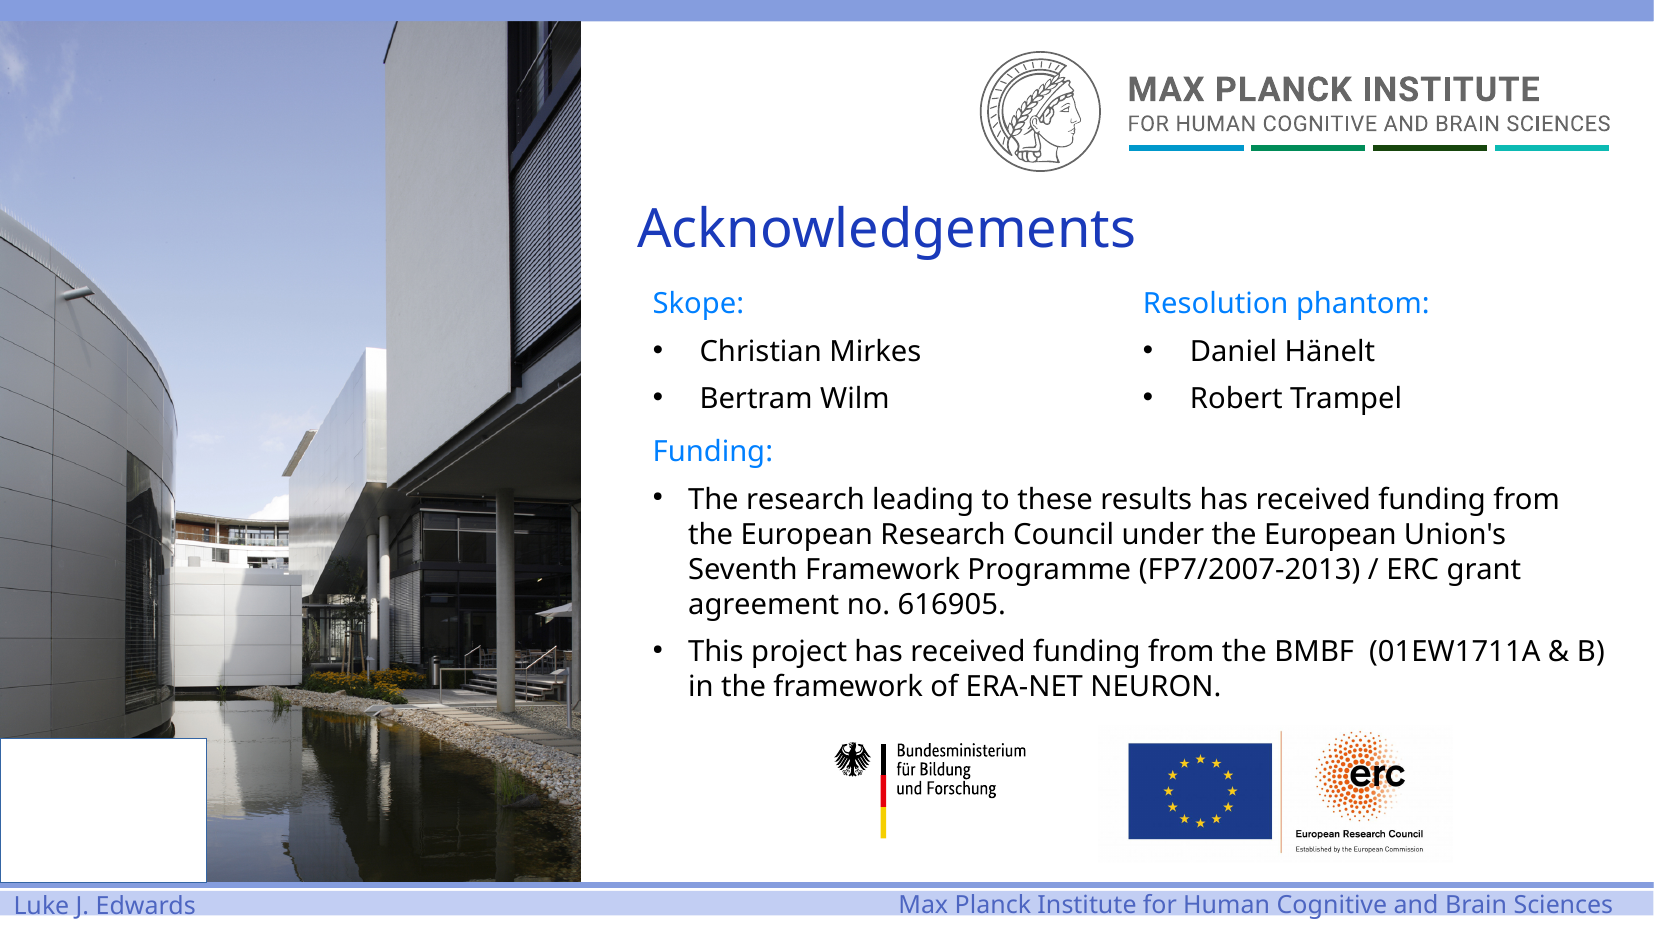

Acknowledgements
Skope:
Christian Mirkes
Bertram Wilm
Resolution phantom:
Daniel Hänelt
Robert Trampel
Funding:
The research leading to these results has received funding from the European Research Council under the European Union's Seventh Framework Programme (FP7/2007‑2013) / ERC grant agreement no. 616905.
This project has received funding from the BMBF (01EW1711A & B) in the framework of ERA-NET NEURON.